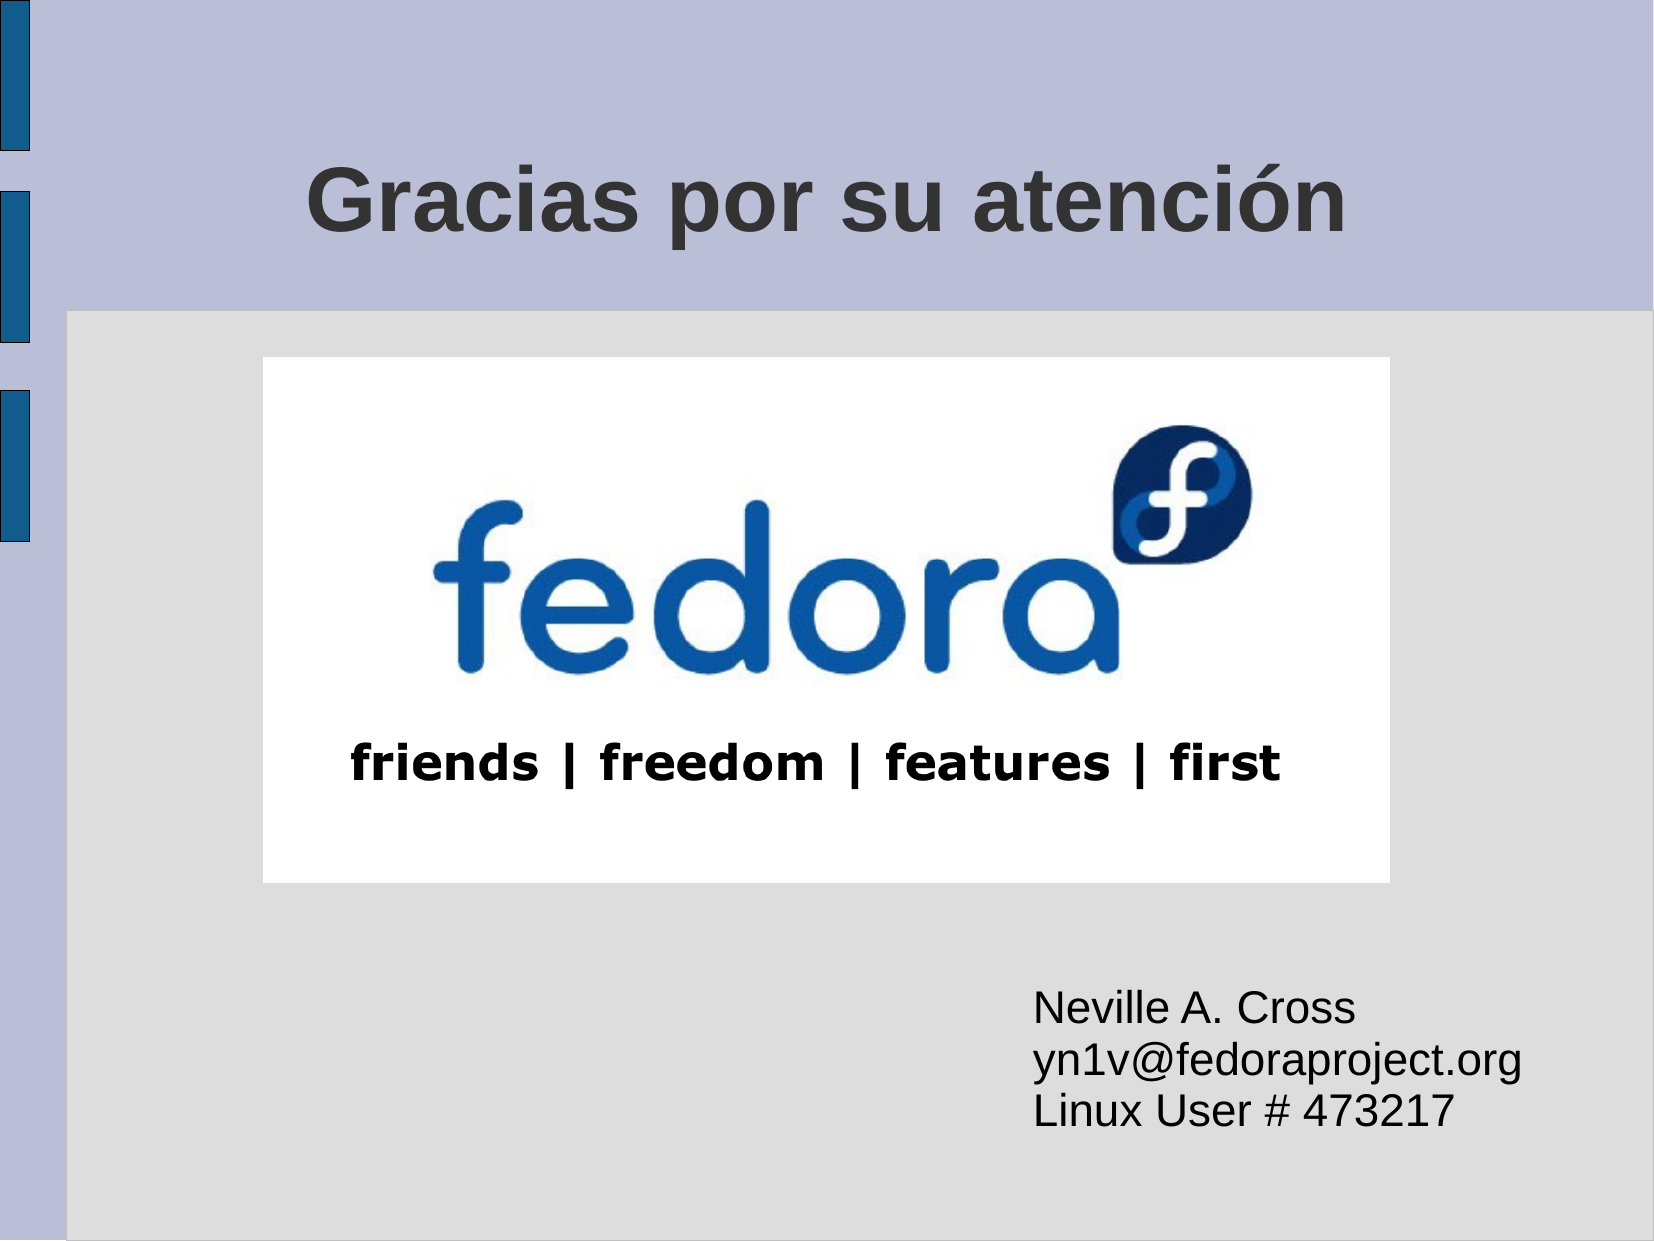

# Gracias por su atención
Neville A. Cross
yn1v@fedoraproject.org
Linux User # 473217